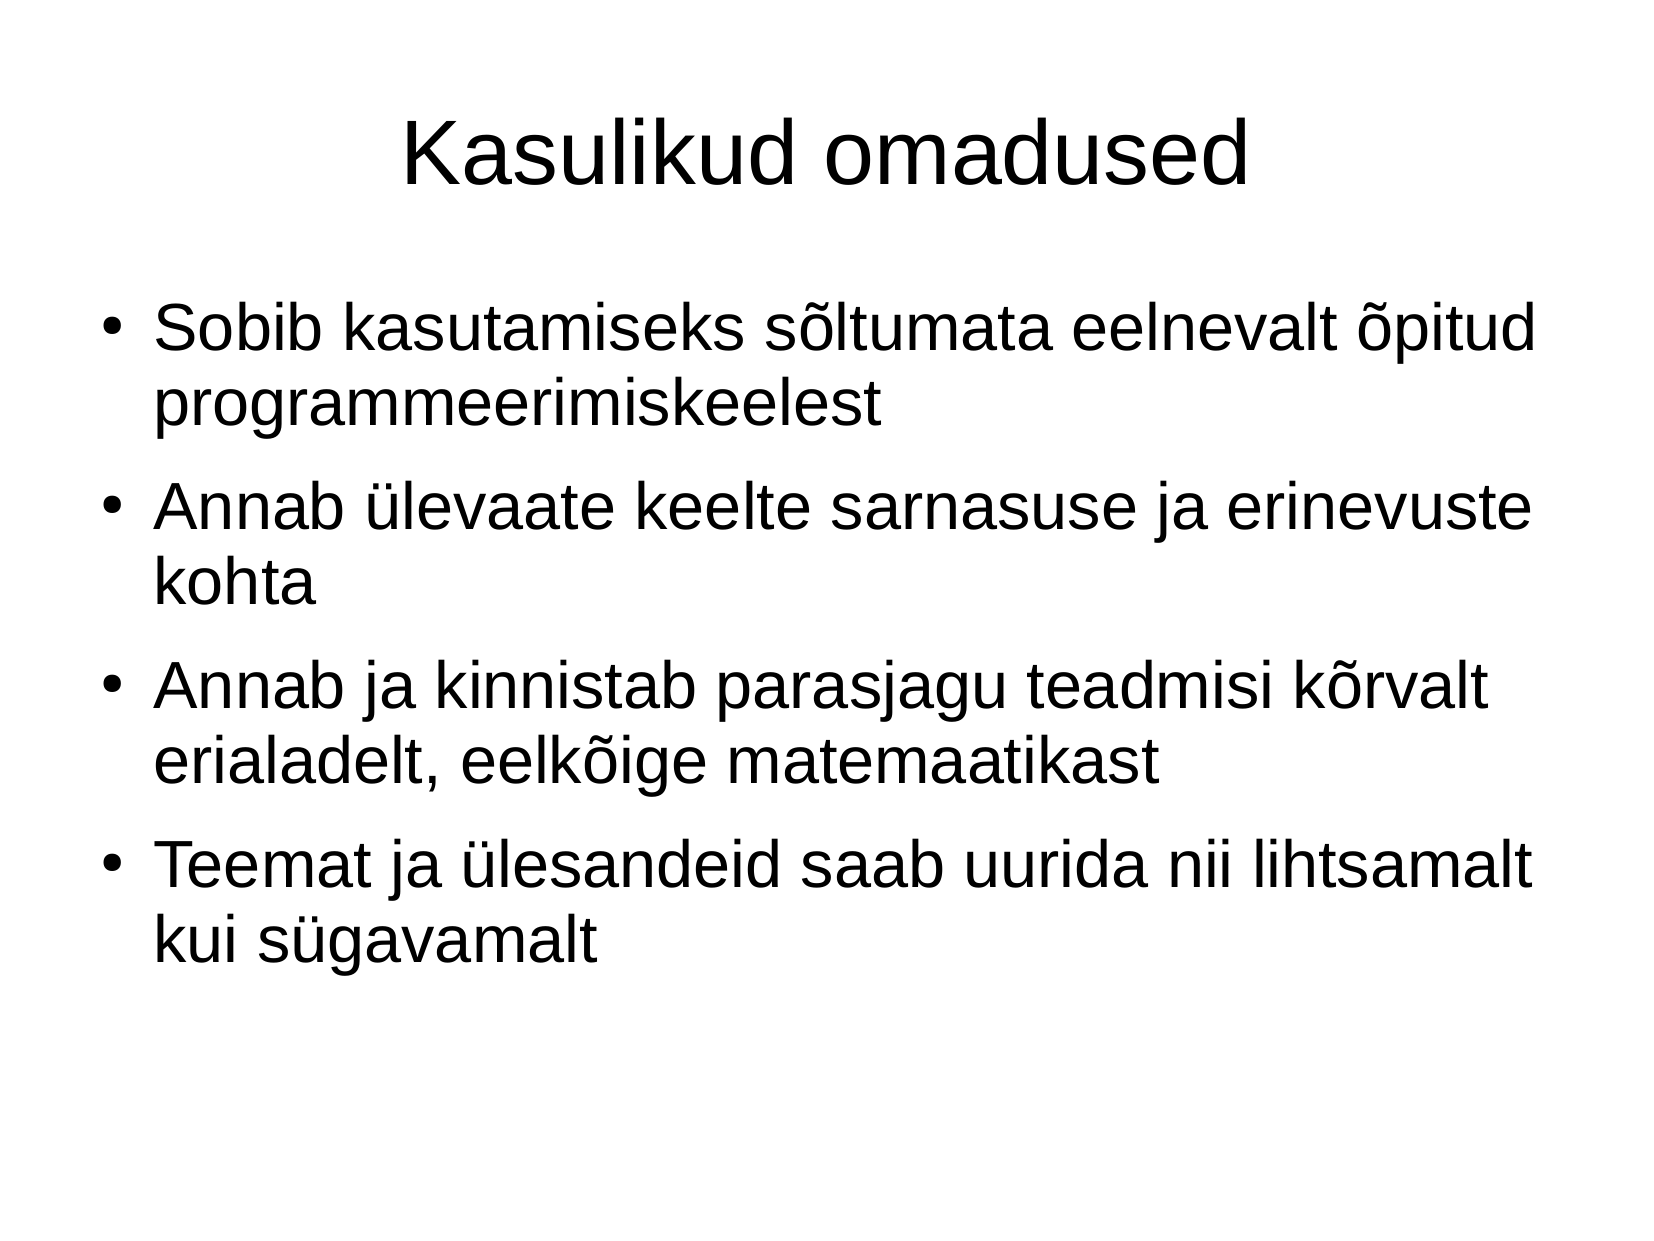

# Kasulikud omadused
Sobib kasutamiseks sõltumata eelnevalt õpitud programmeerimiskeelest
Annab ülevaate keelte sarnasuse ja erinevuste kohta
Annab ja kinnistab parasjagu teadmisi kõrvalt erialadelt, eelkõige matemaatikast
Teemat ja ülesandeid saab uurida nii lihtsamalt kui sügavamalt